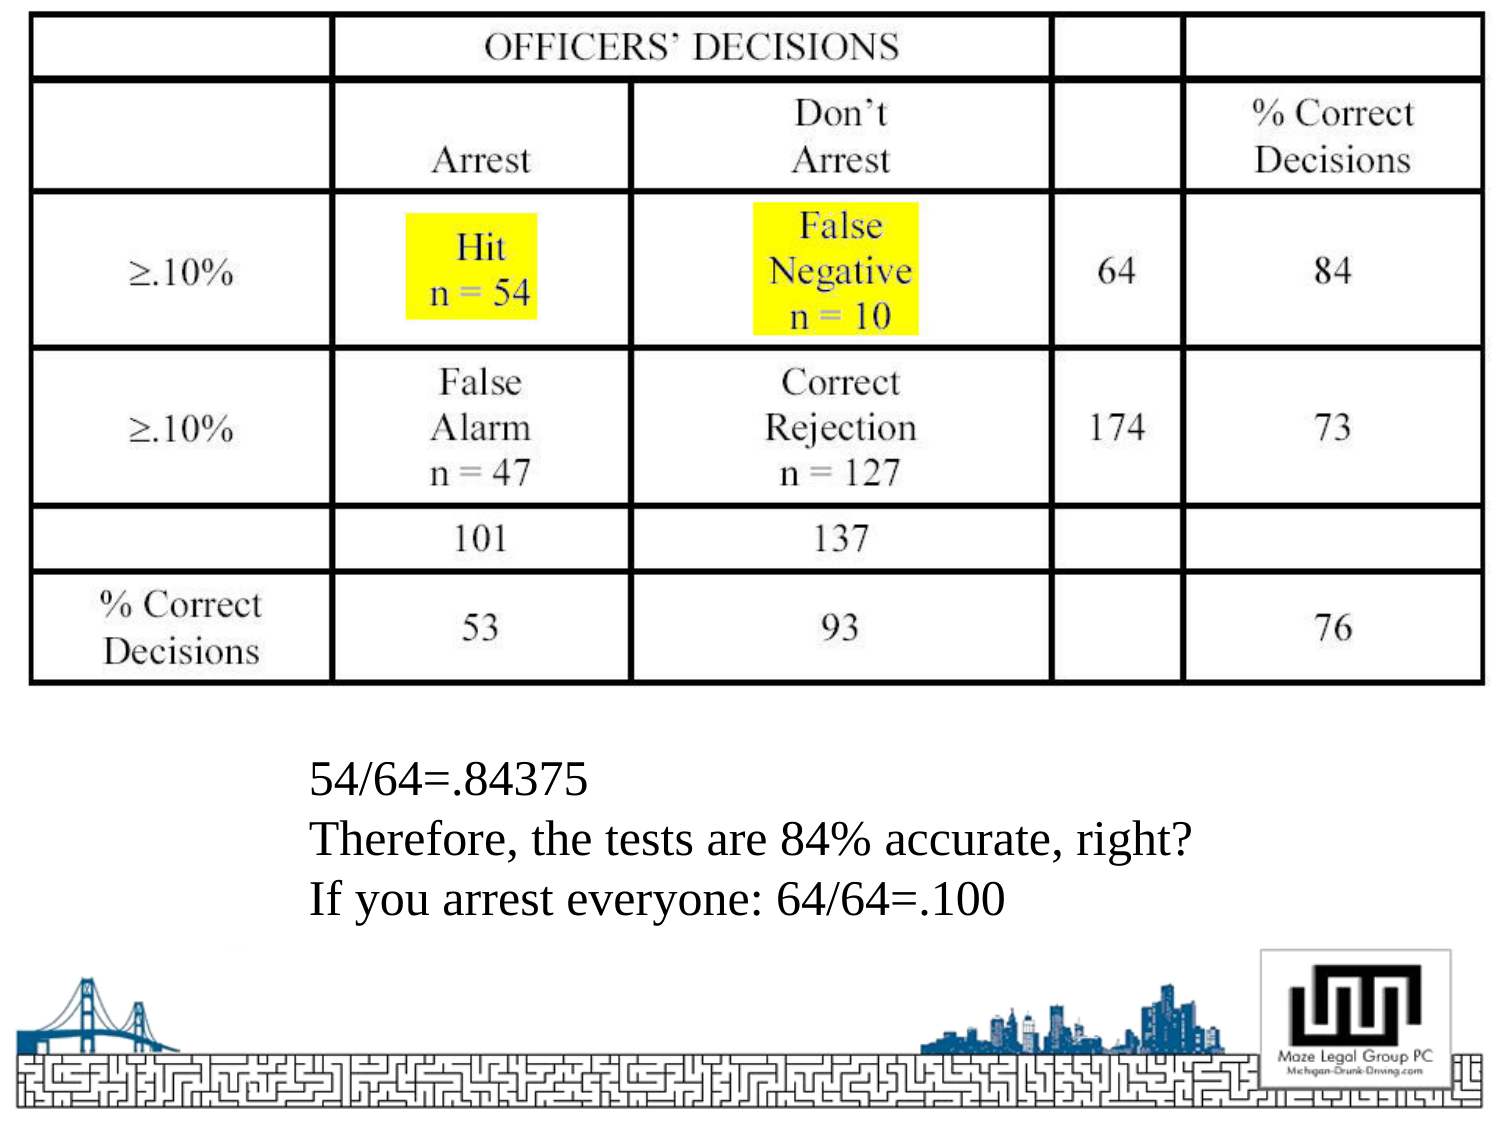

54/64=.84375
Therefore, the tests are 84% accurate, right?
If you arrest everyone: 64/64=.100